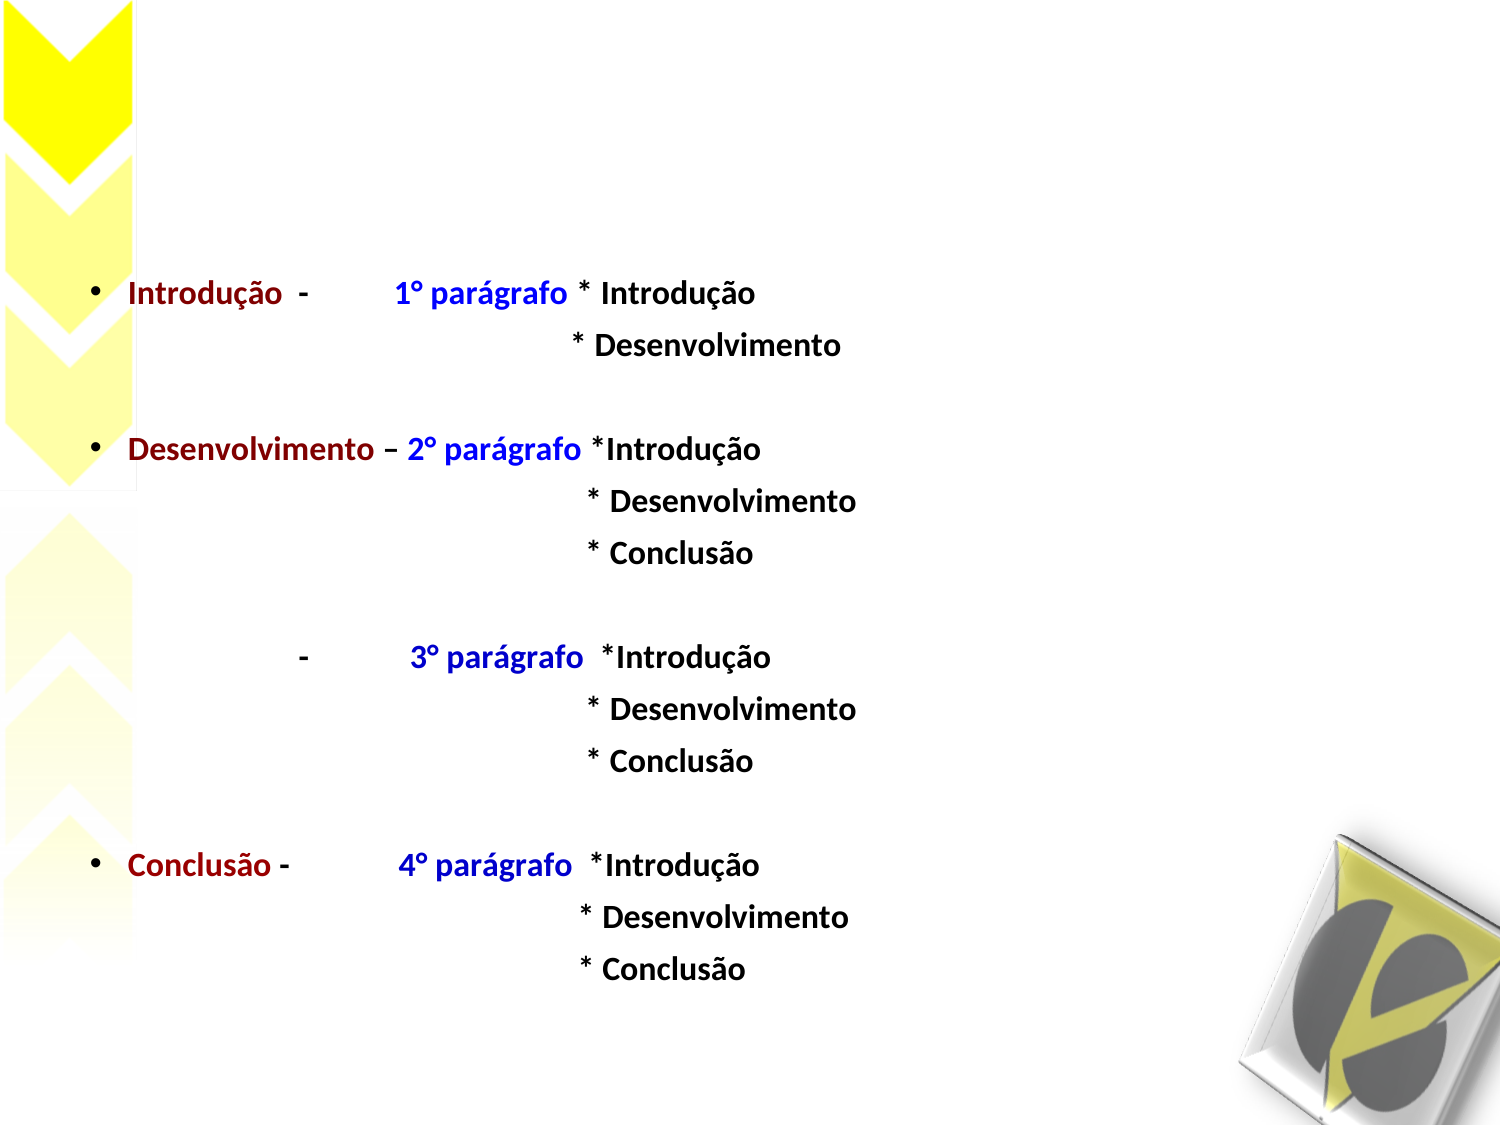

#
Introdução - 1° parágrafo * Introdução
 * Desenvolvimento
Desenvolvimento – 2° parágrafo *Introdução
 * Desenvolvimento
 * Conclusão
 - 3° parágrafo *Introdução
 * Desenvolvimento
 * Conclusão
Conclusão - 4° parágrafo *Introdução
 * Desenvolvimento
 * Conclusão